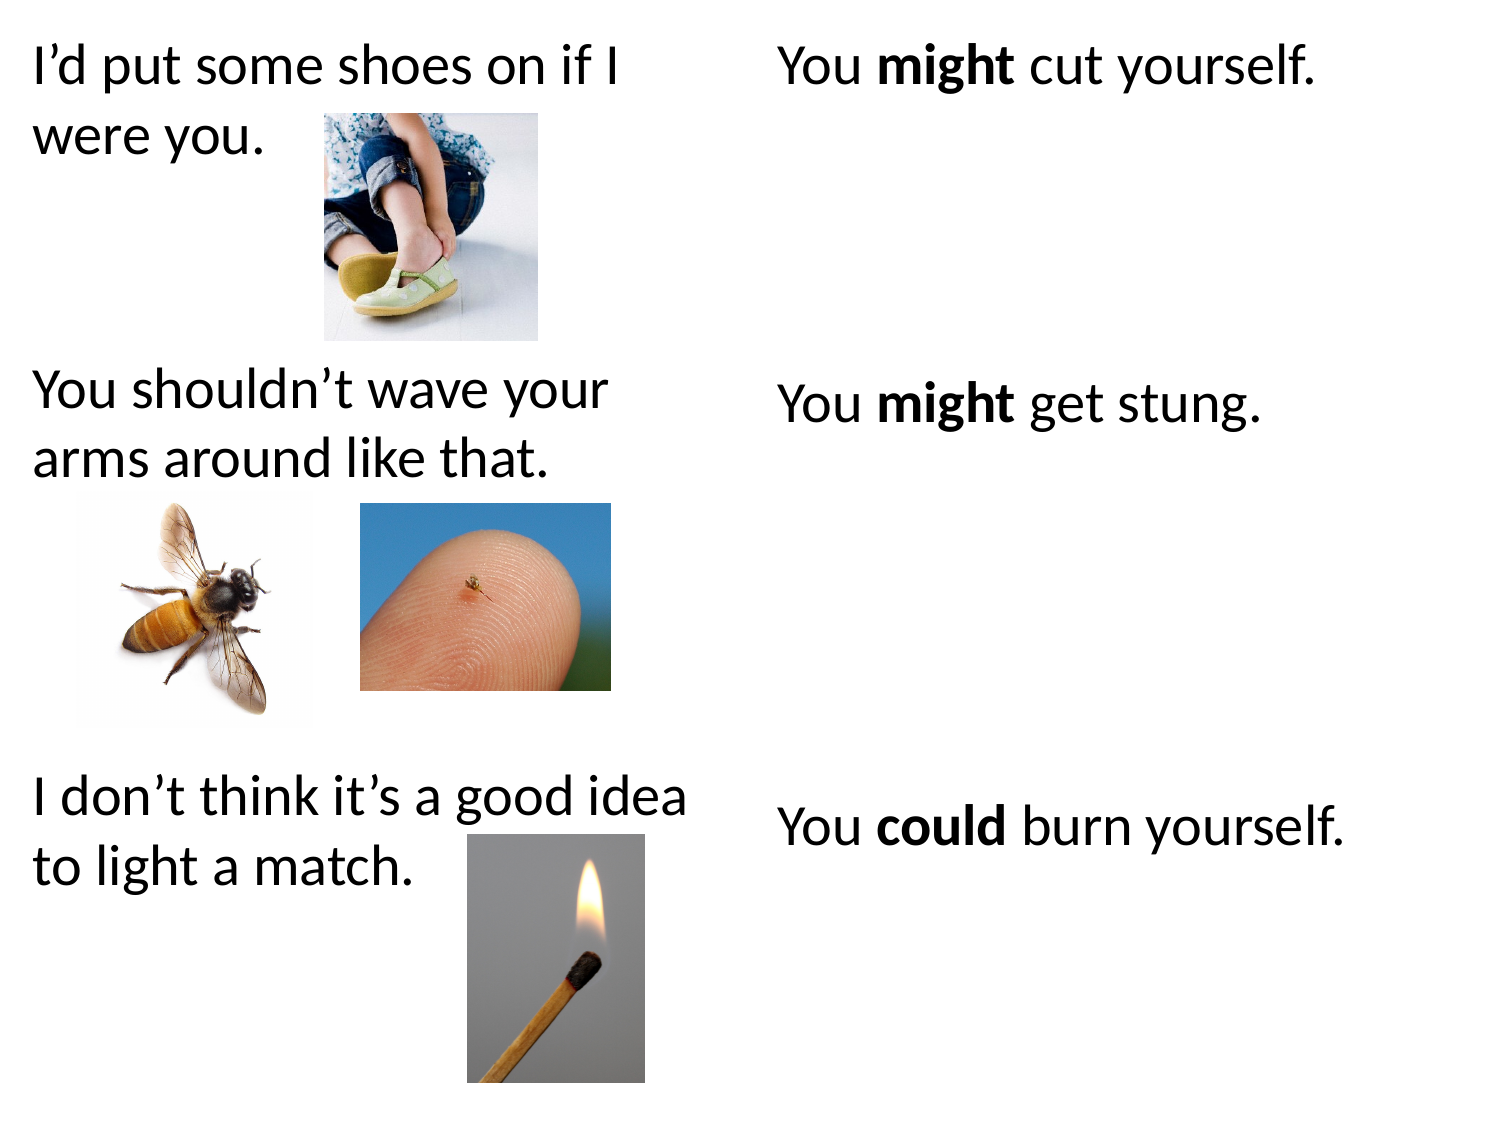

# I’d put some shoes on if I were you.
You shouldn’t wave your arms around like that.
I don’t think it’s a good idea to light a match.
You might cut yourself.
You might get stung.
You could burn yourself.